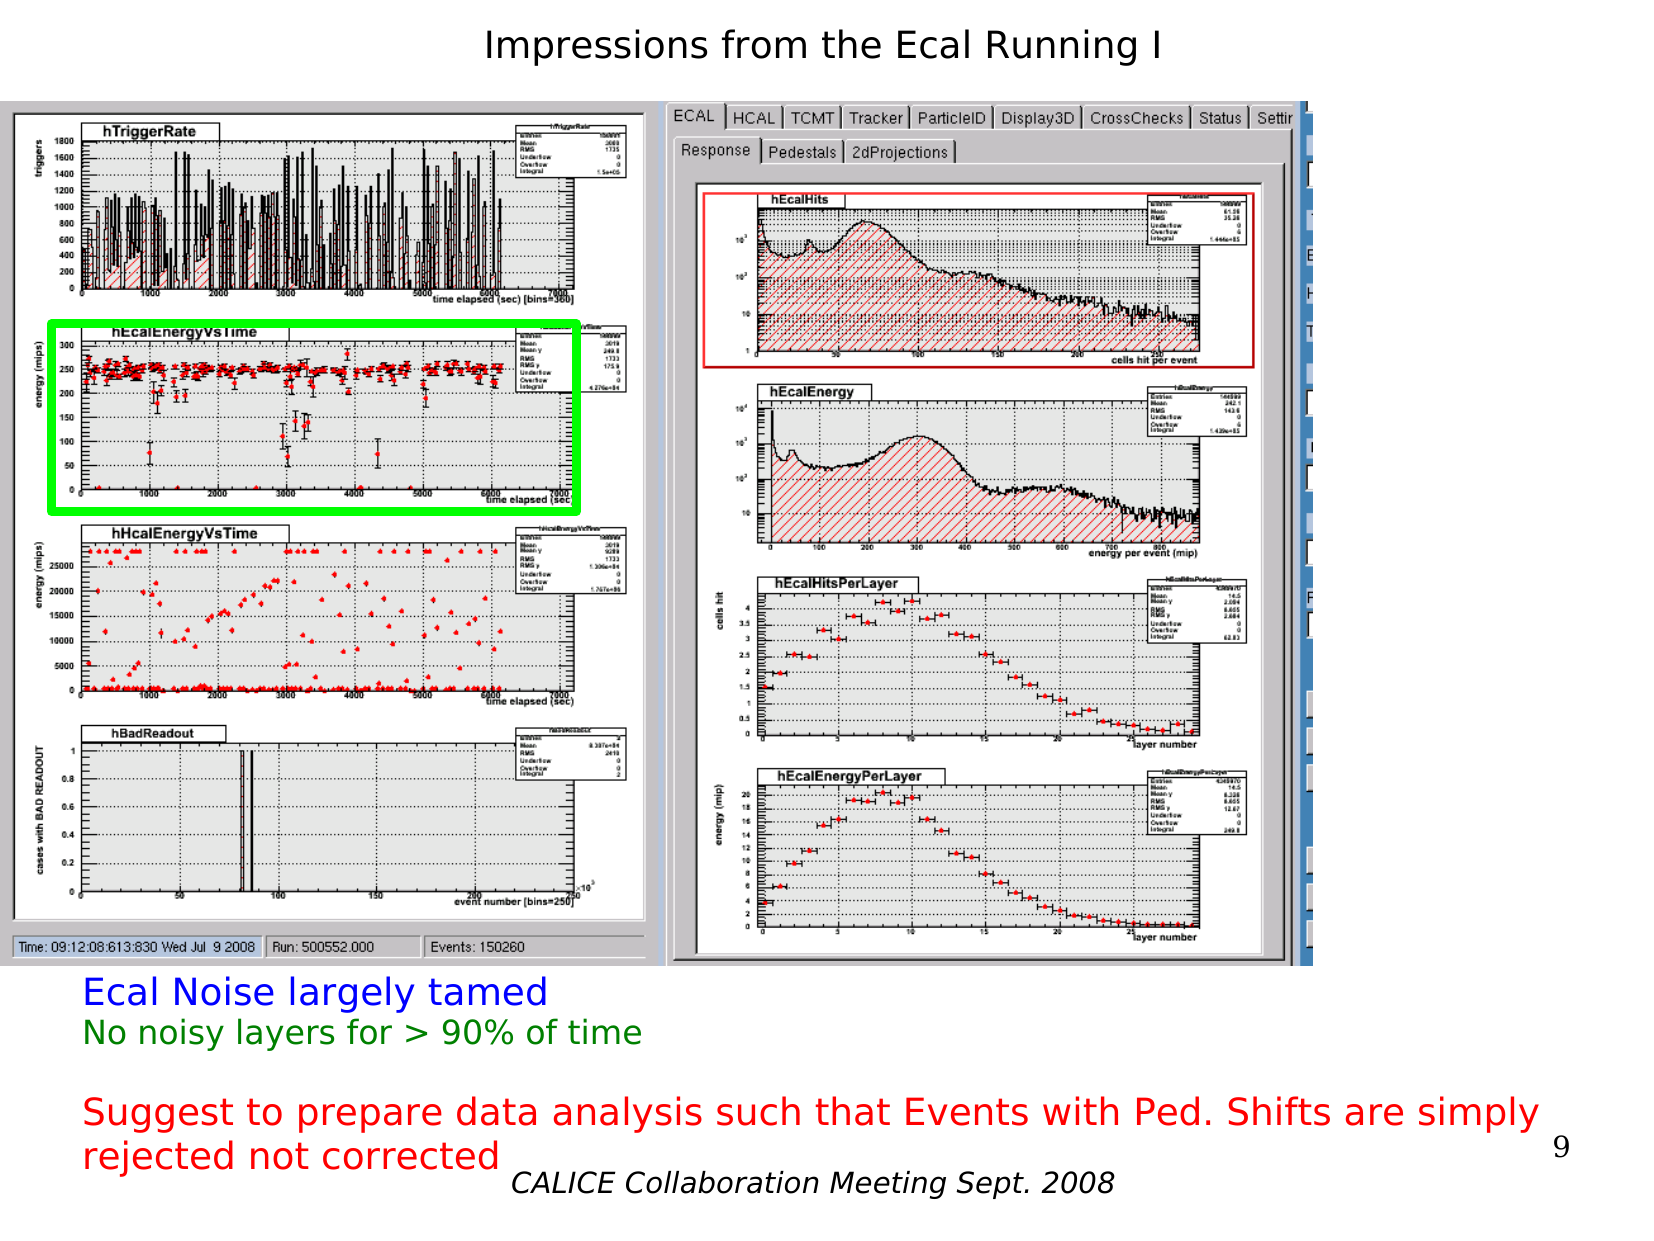

Impressions from the Ecal Running I
Ecal Noise largely tamed
No noisy layers for > 90% of time
Suggest to prepare data analysis such that Events with Ped. Shifts are simply
rejected not corrected
9